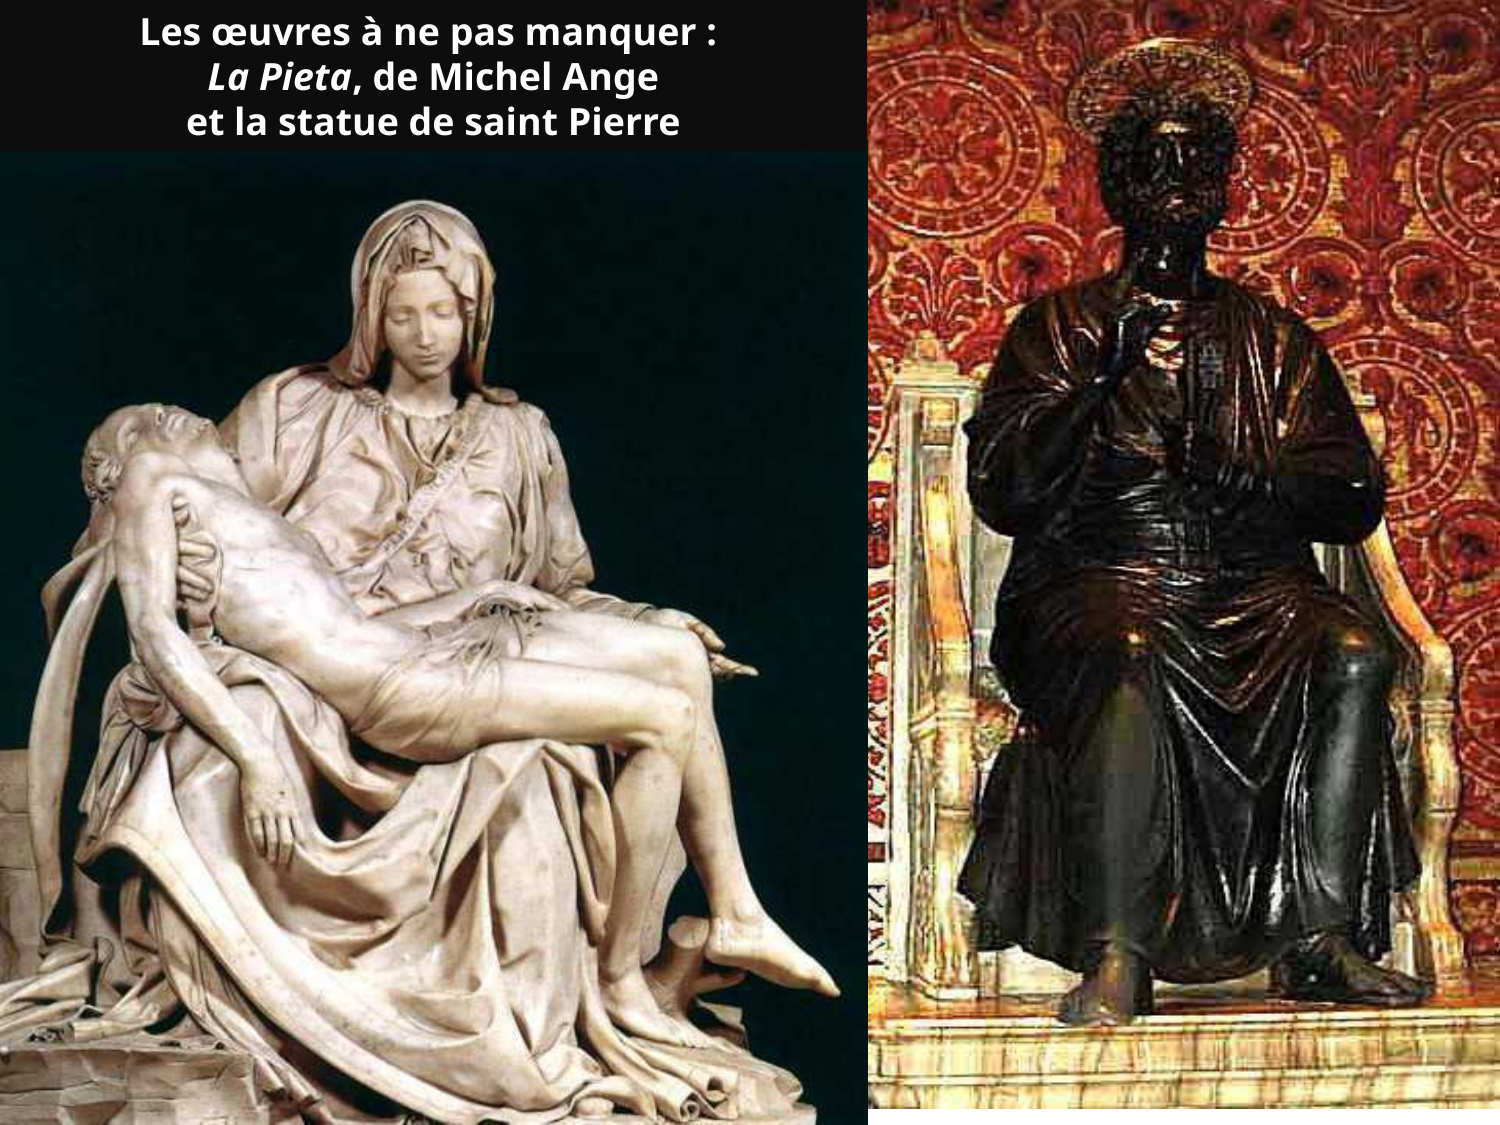

Les œuvres à ne pas manquer :
La Pieta, de Michel Ange
et la statue de saint Pierre